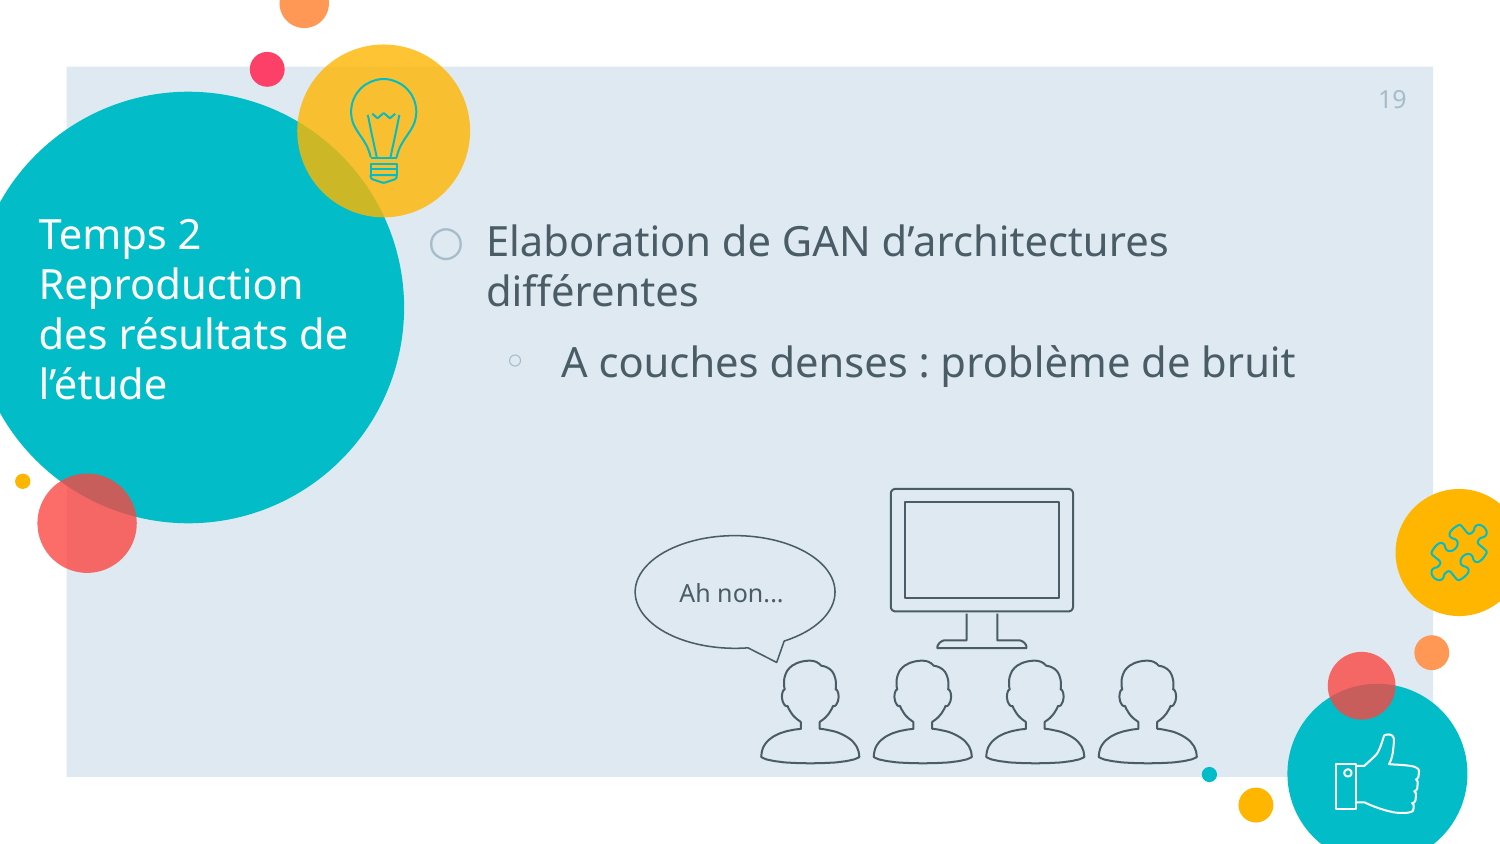

# Temps 2 Reproduction des résultats de l’étude
Elaboration de GAN d’architectures différentes
A couches denses : problème de bruit
Ah non...